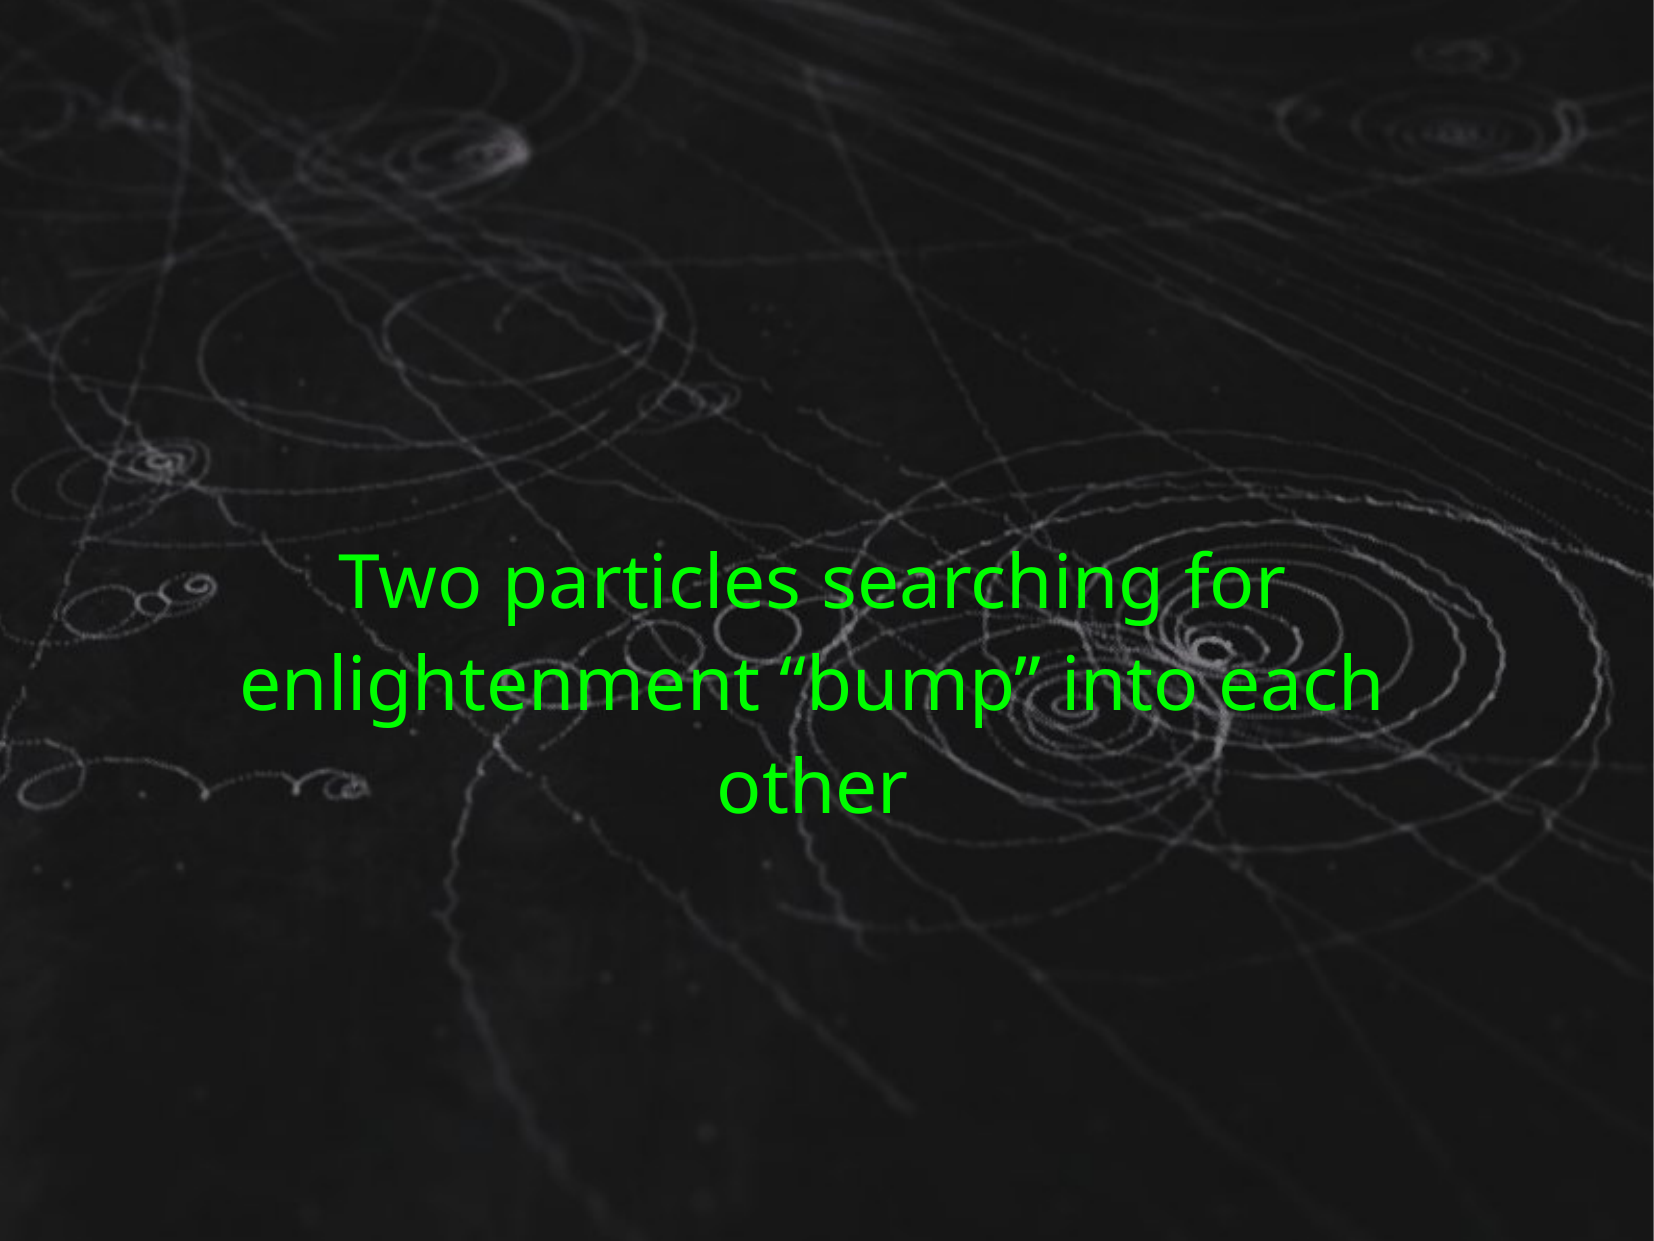

Two particles searching for enlightenment “bump” into each other